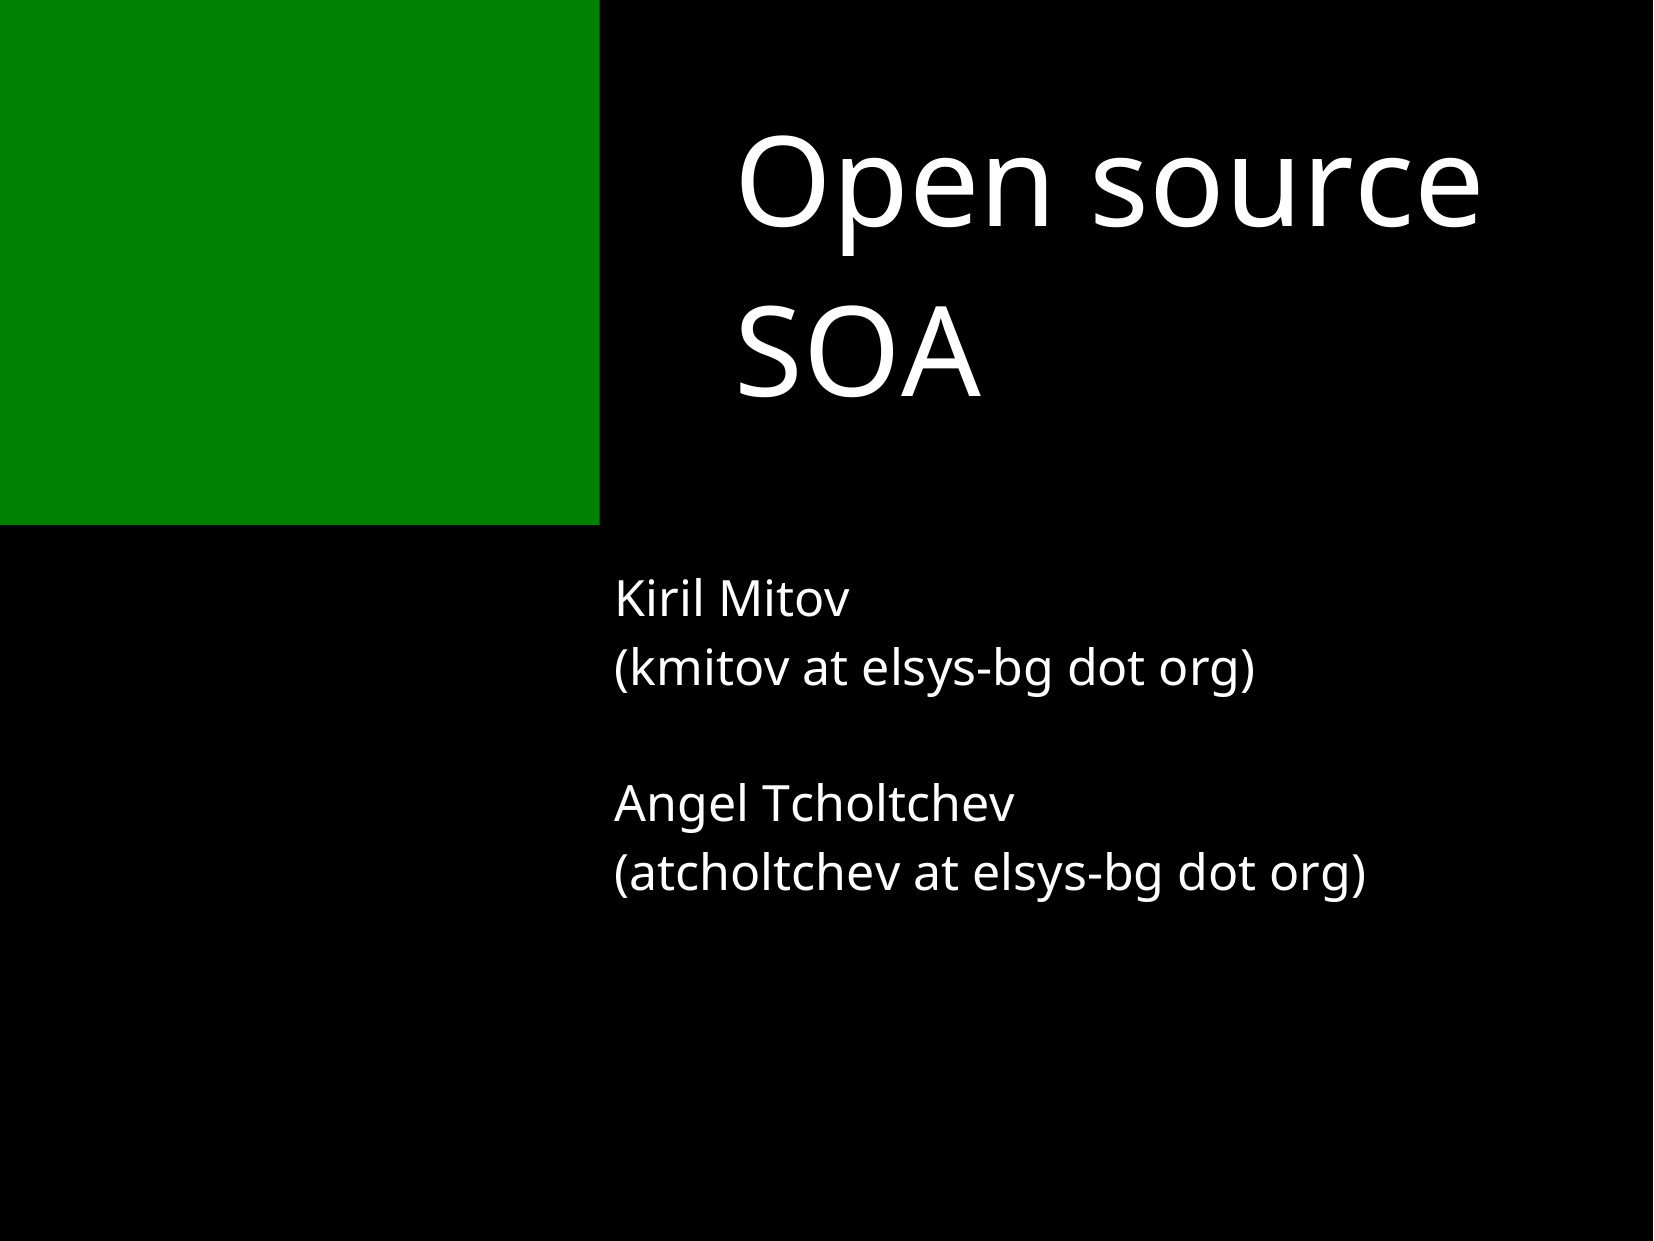

Open source
SOA
Kiril Mitov
(kmitov at elsys-bg dot org)
Angel Tcholtchev
(atcholtchev at elsys-bg dot org)